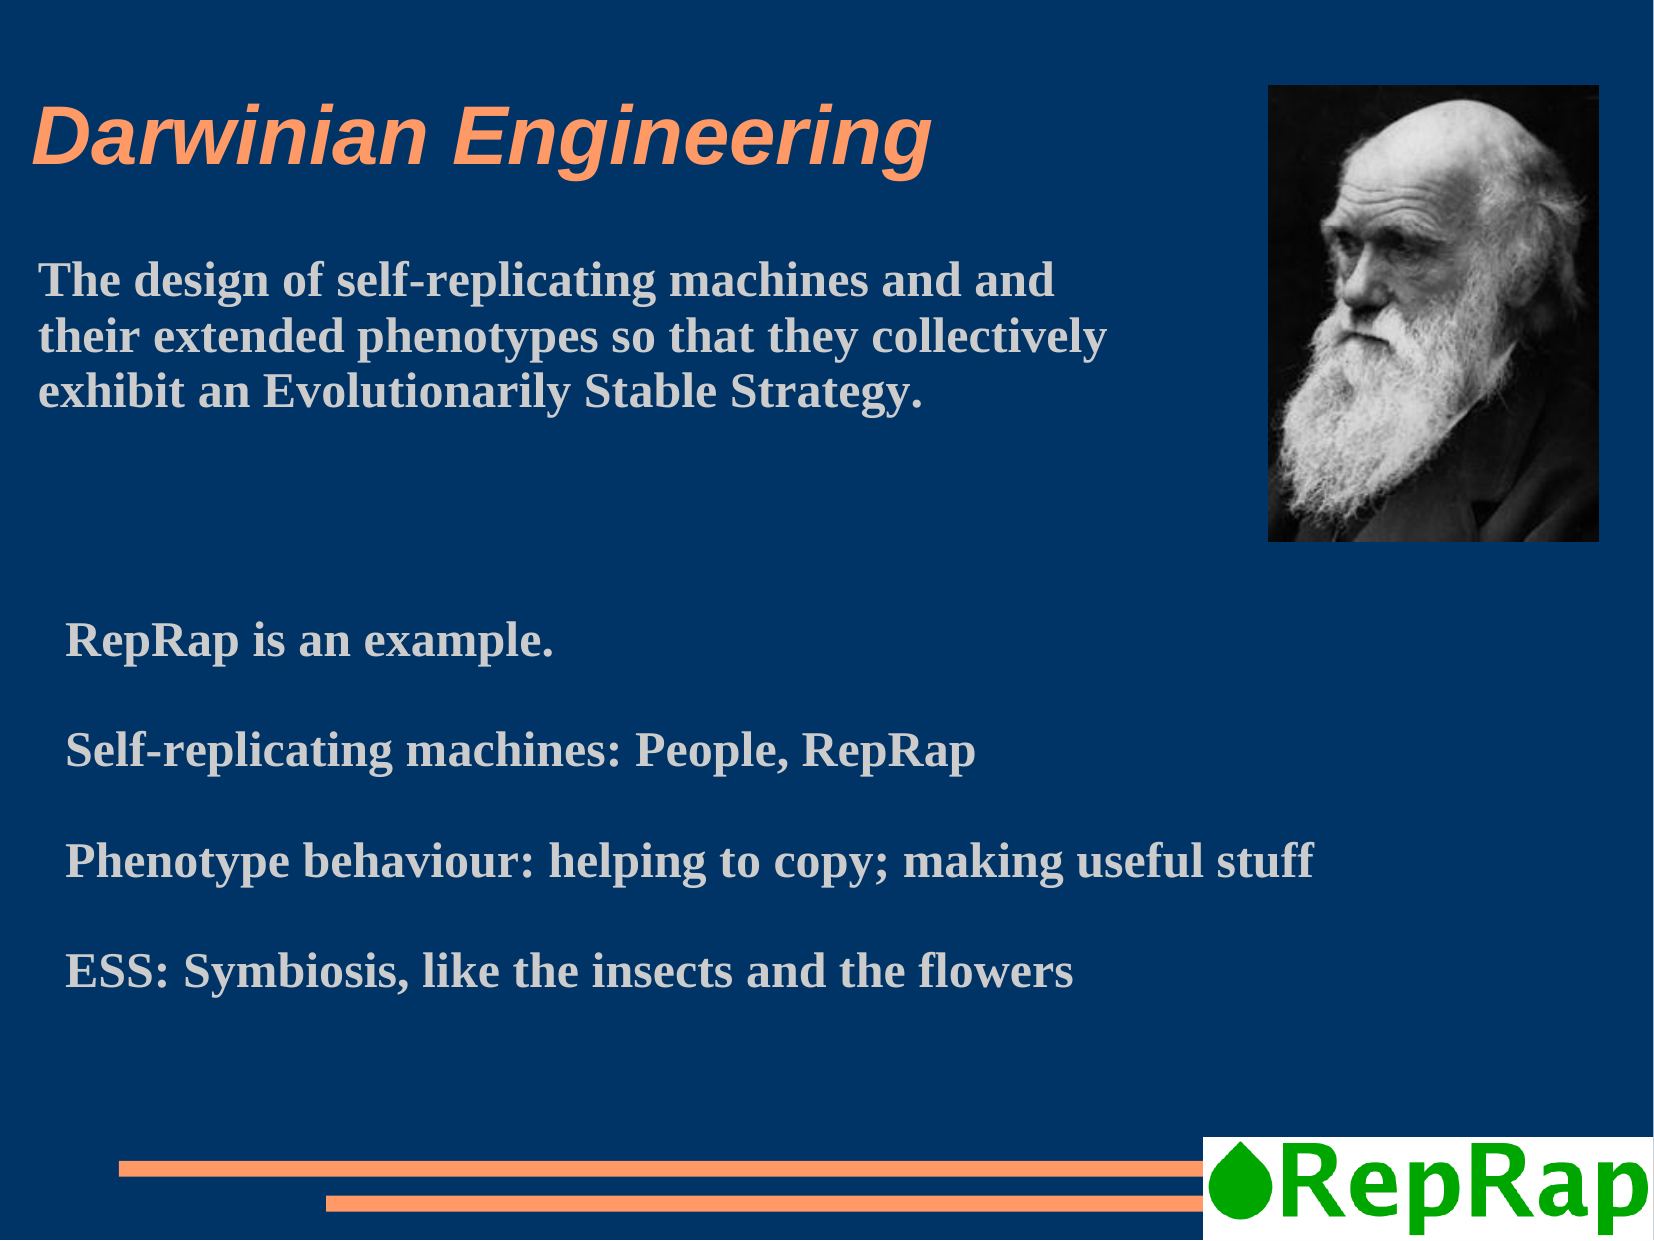

# Darwinian Engineering
The design of self-replicating machines and and their extended phenotypes so that they collectively exhibit an Evolutionarily Stable Strategy.
 RepRap is an example.
 Self-replicating machines: People, RepRap
 Phenotype behaviour: helping to copy; making useful stuff
 ESS: Symbiosis, like the insects and the flowers